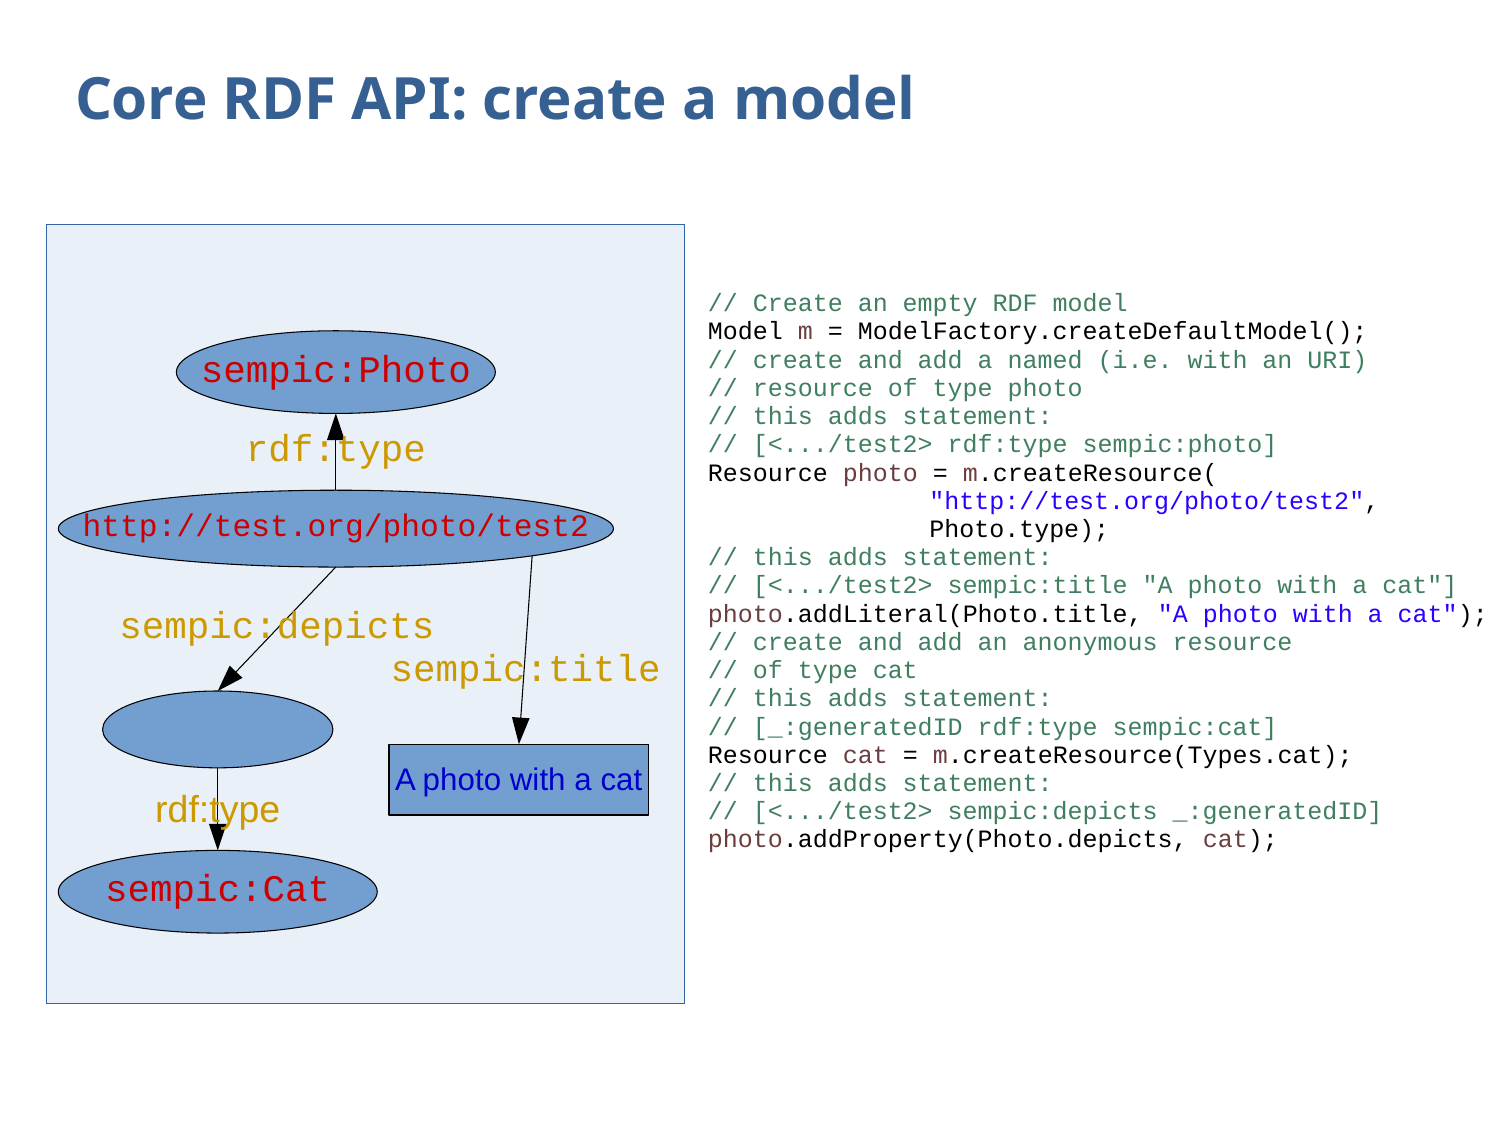

# Core RDF API: create a model
// Create an empty RDF model
Model m = ModelFactory.createDefaultModel();
// create and add a named (i.e. with an URI)
// resource of type photo
// this adds statement:
// [<.../test2> rdf:type sempic:photo]
Resource photo = m.createResource(
			"http://test.org/photo/test2",
			Photo.type);
// this adds statement:
// [<.../test2> sempic:title "A photo with a cat"]
photo.addLiteral(Photo.title, "A photo with a cat");
// create and add an anonymous resource
// of type cat
// this adds statement:
// [_:generatedID rdf:type sempic:cat]
Resource cat = m.createResource(Types.cat);
// this adds statement:
// [<.../test2> sempic:depicts _:generatedID]
photo.addProperty(Photo.depicts, cat);
sempic:Photo
http://test.org/photo/test2
A photo with a cat
sempic:Cat